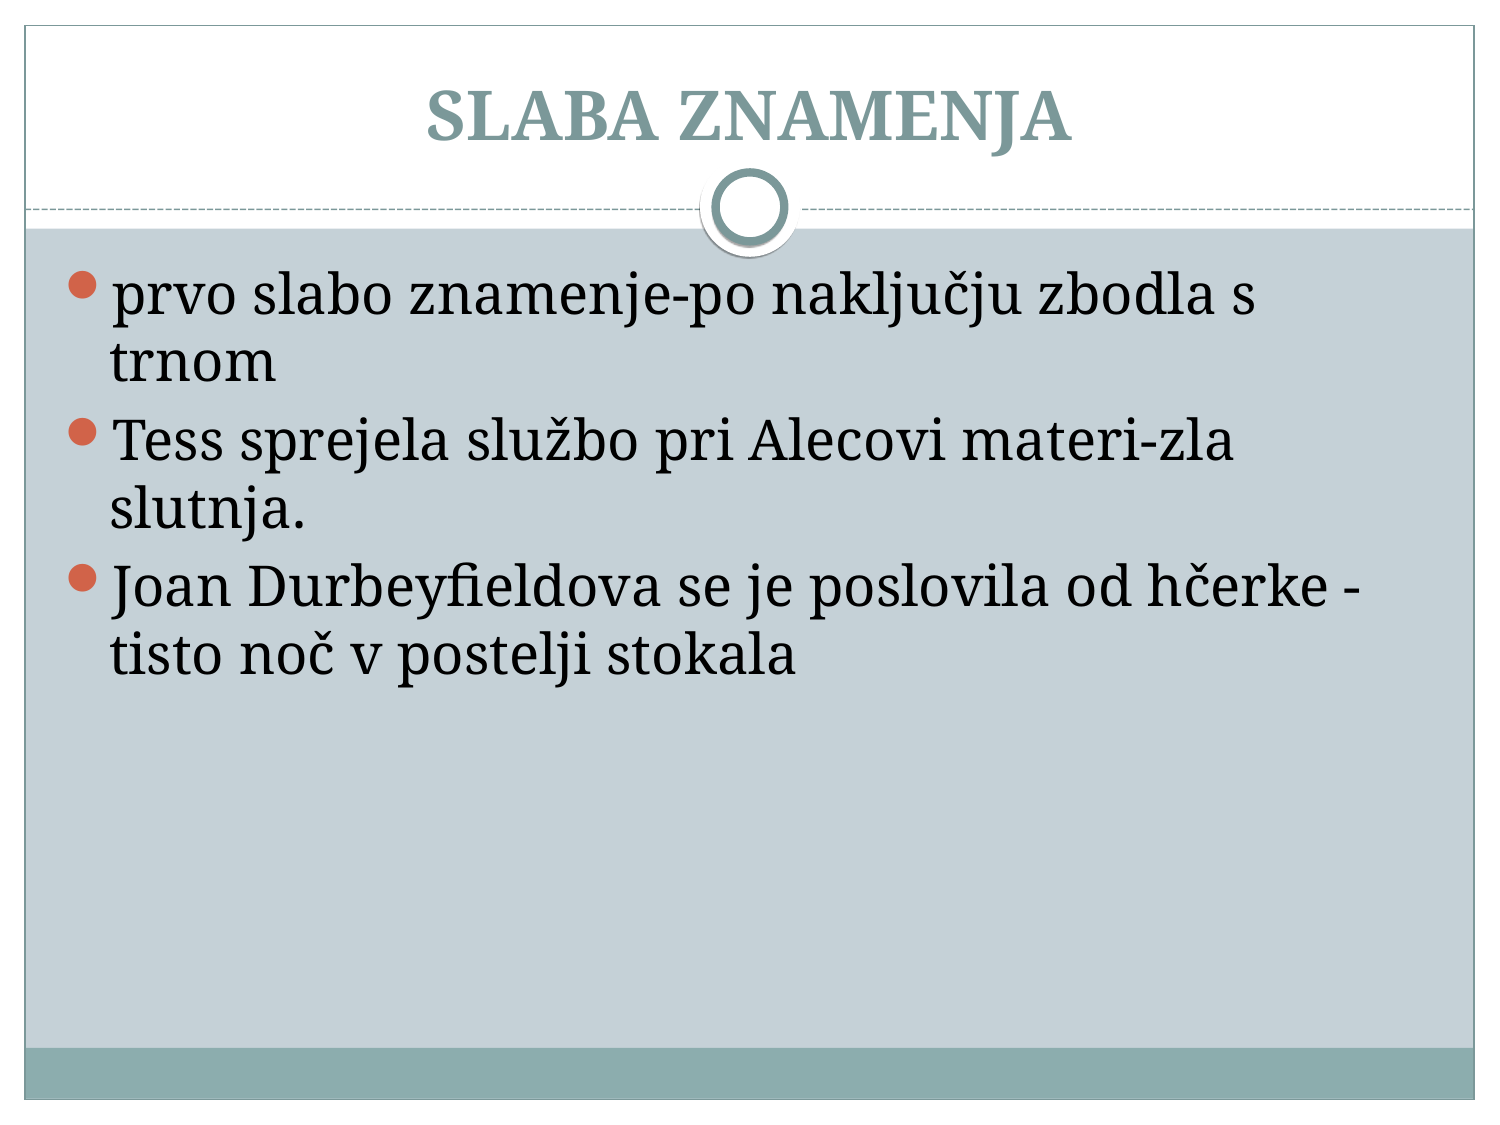

# SLABA ZNAMENJA
prvo slabo znamenje-po naključju zbodla s trnom
Tess sprejela službo pri Alecovi materi-zla slutnja.
Joan Durbeyfieldova se je poslovila od hčerke -tisto noč v postelji stokala